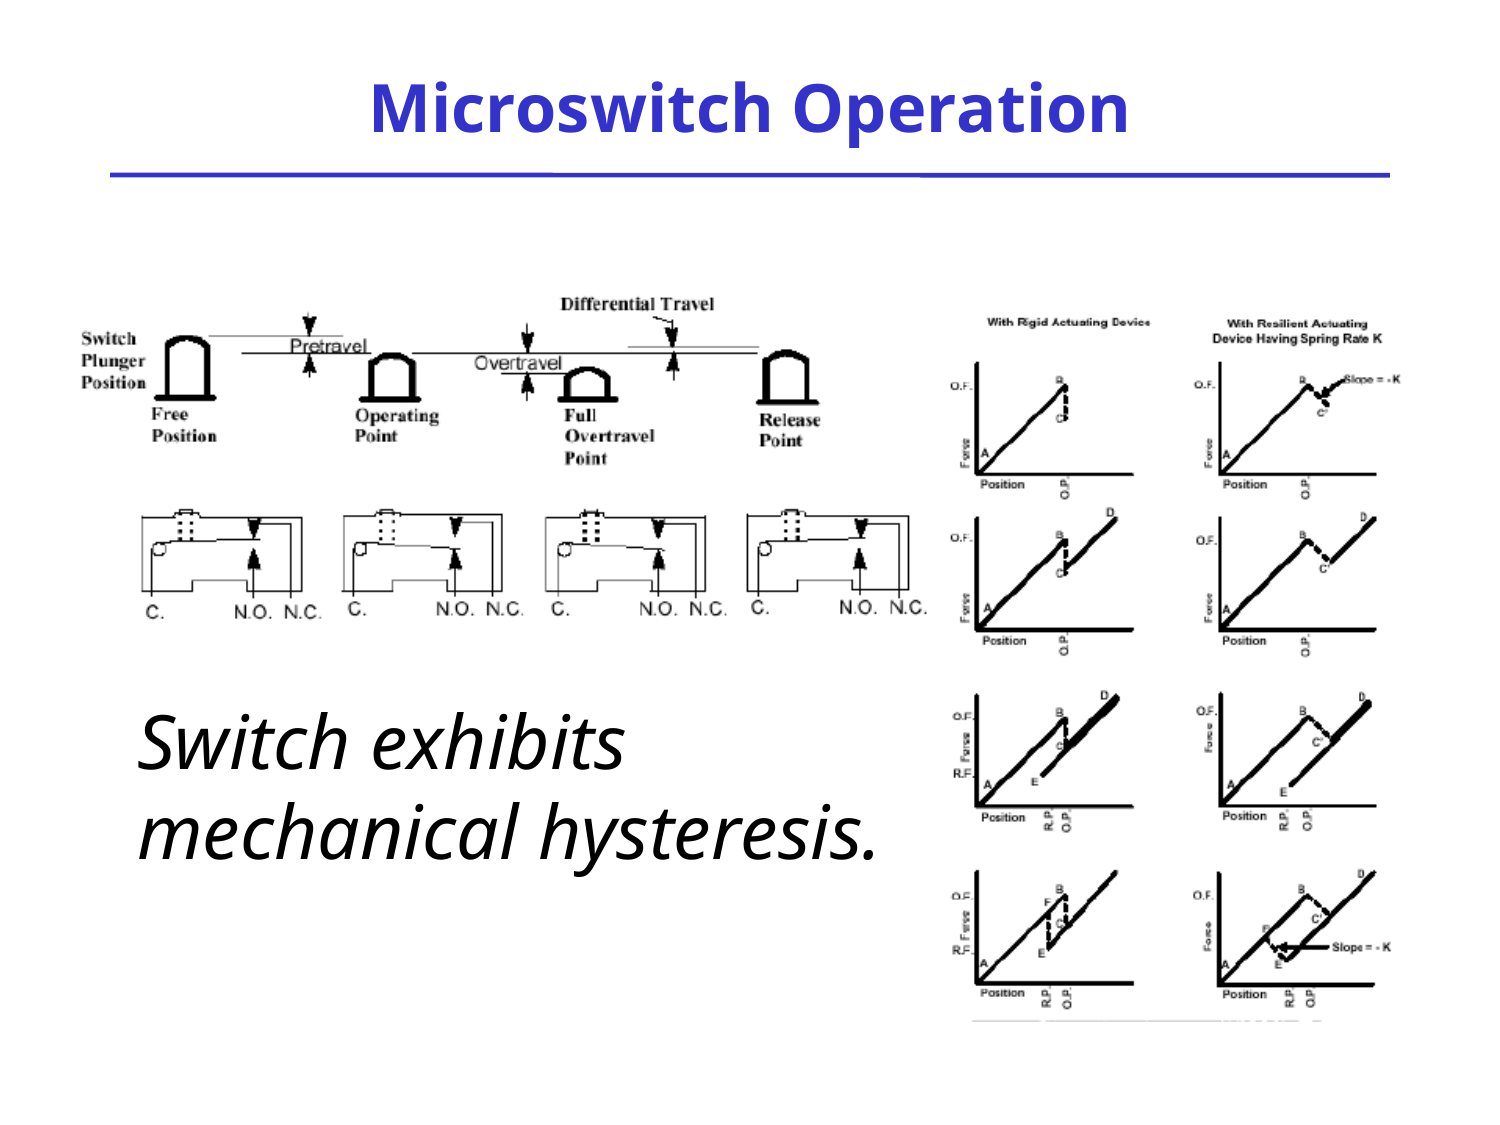

# Microswitch Operation
Switch exhibits mechanical hysteresis.